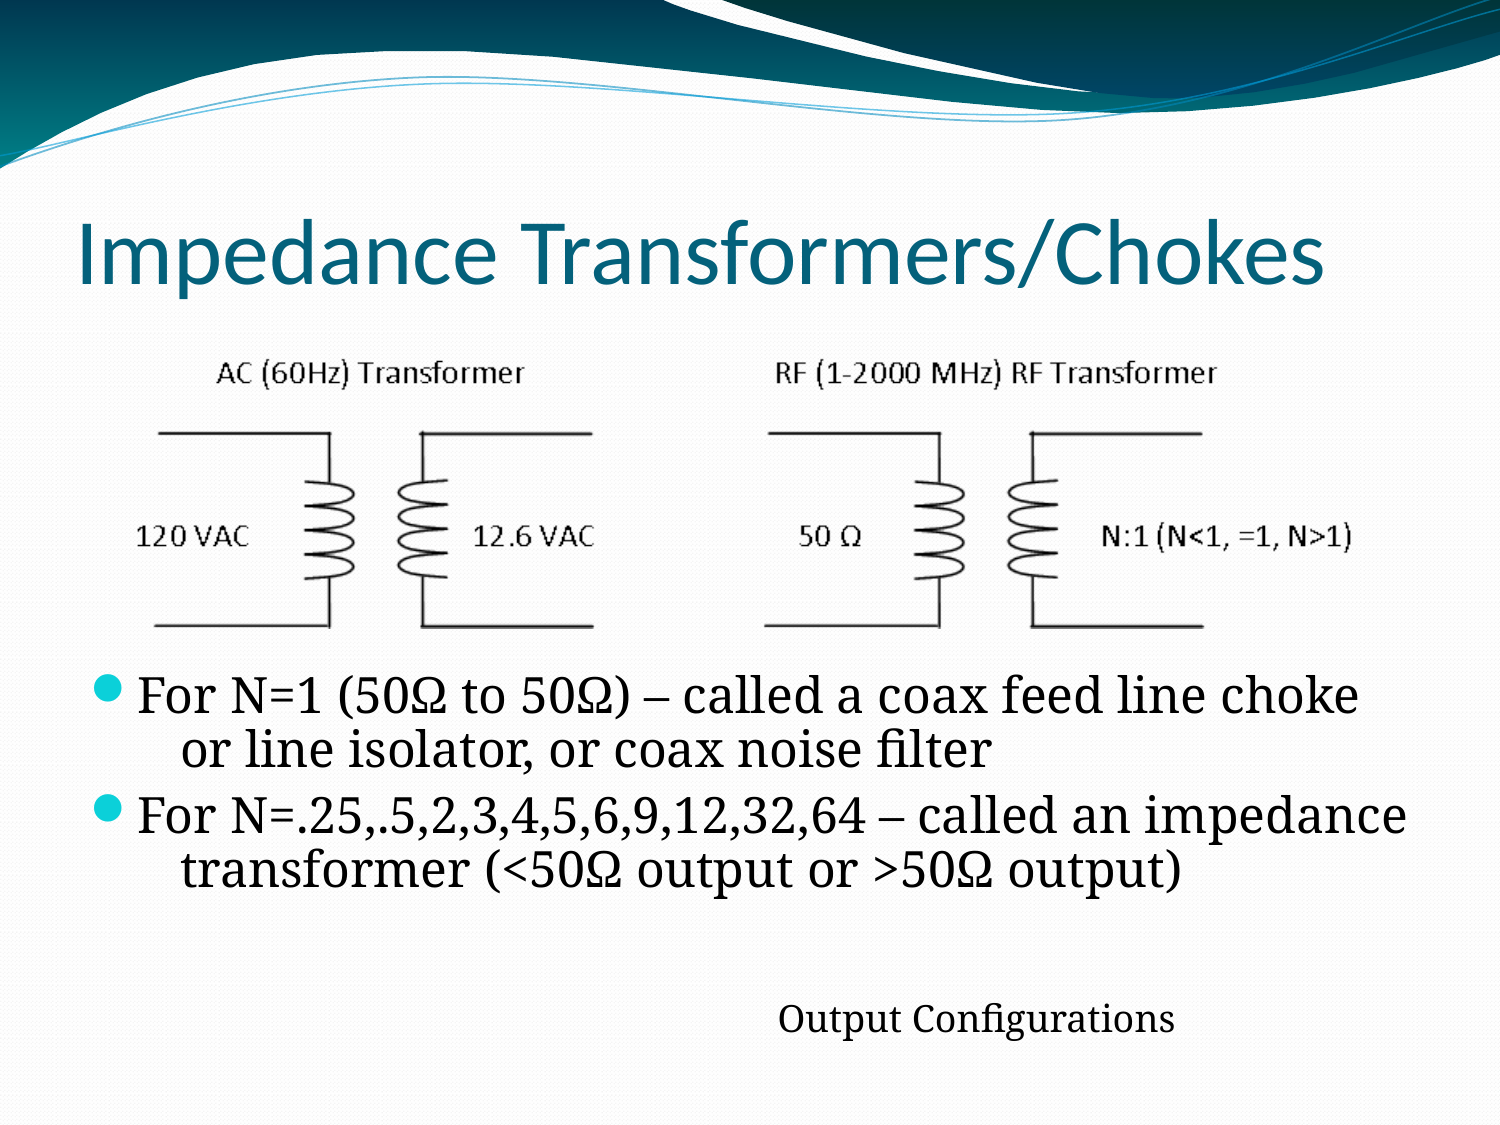

# Impedance Transformers/Chokes
For N=1 (50Ω to 50Ω) – called a coax feed line choke or line isolator, or coax noise filter
For N=.25,.5,2,3,4,5,6,9,12,32,64 – called an impedance transformer (<50Ω output or >50Ω output)
Output Configurations